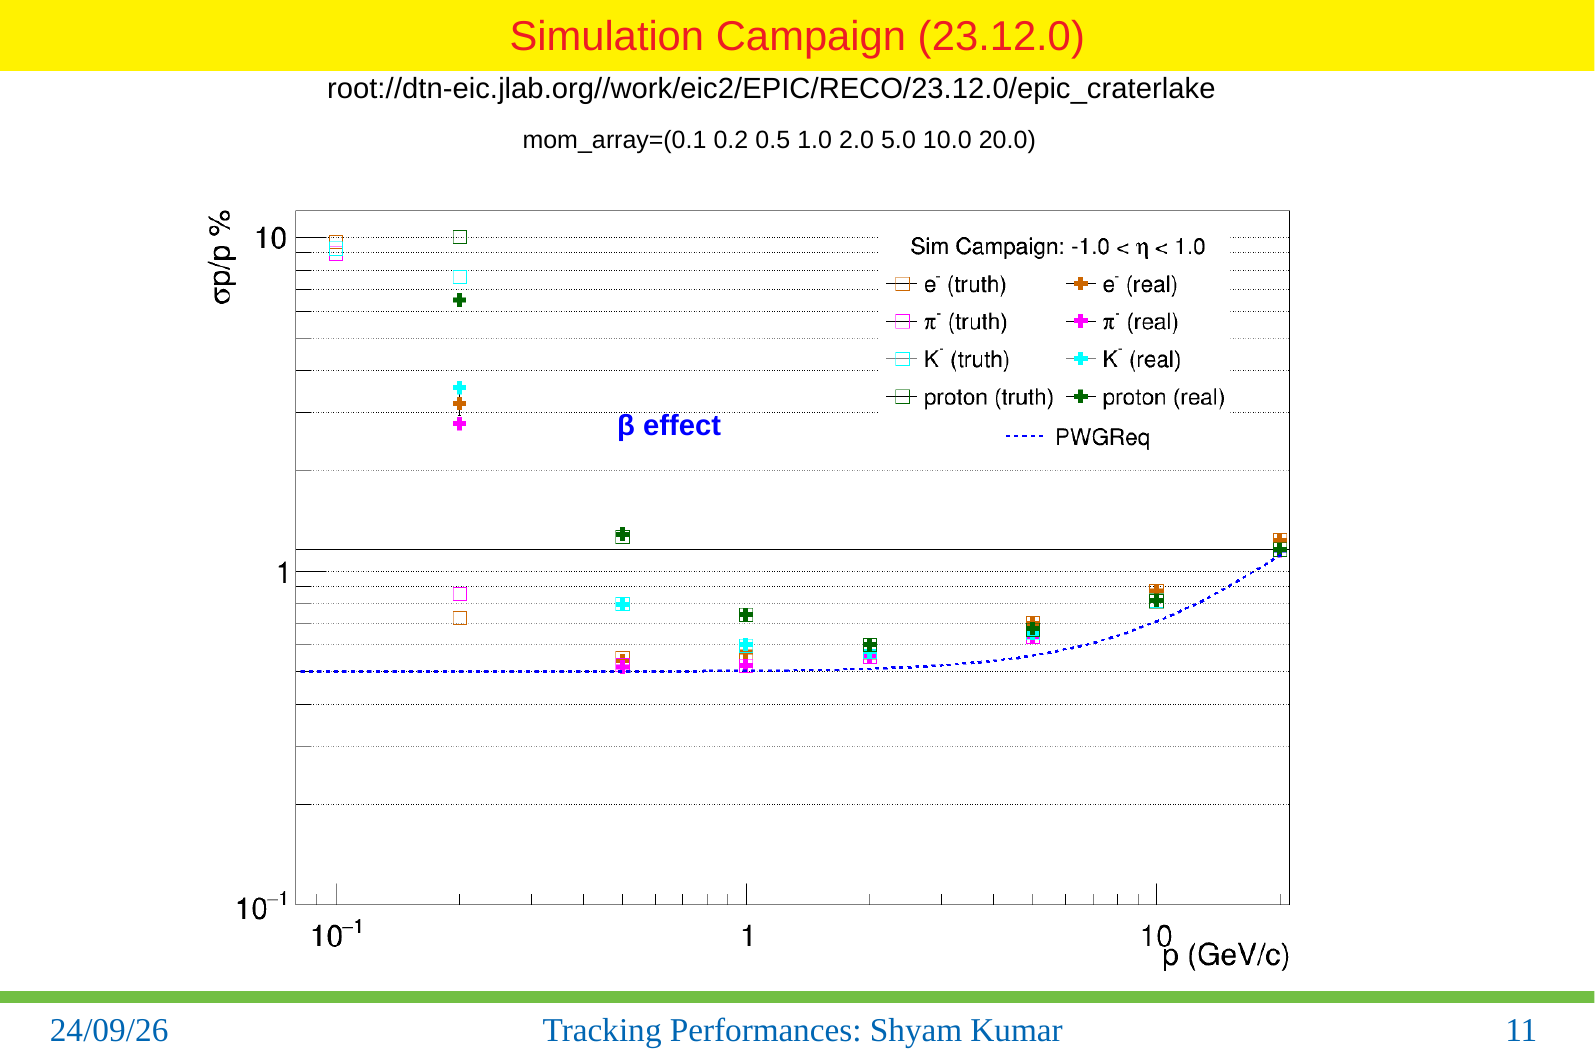

# Simulation Campaign (23.12.0)
root://dtn-eic.jlab.org//work/eic2/EPIC/RECO/23.12.0/epic_craterlake
mom_array=(0.1 0.2 0.5 1.0 2.0 5.0 10.0 20.0)
β effect
Tracking Performances: Shyam Kumar
11